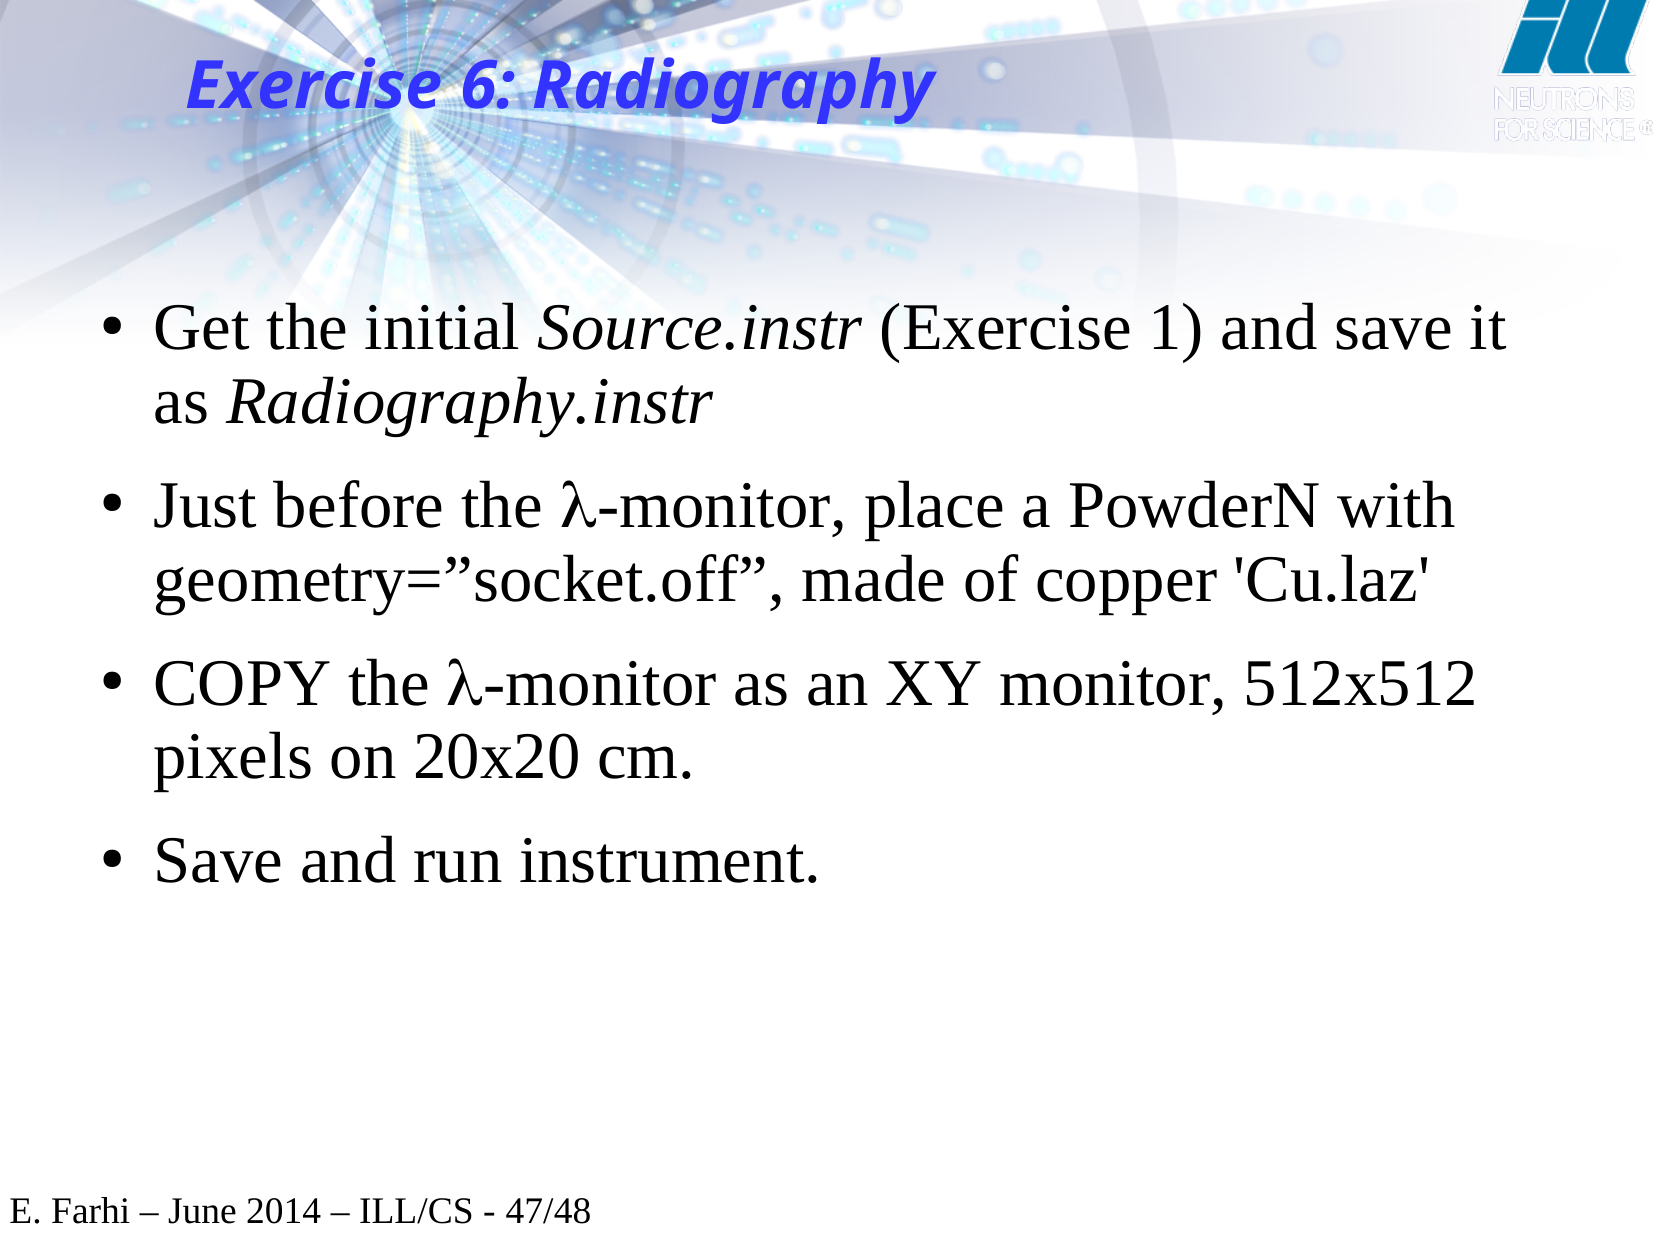

Exercise 6: Radiography
#
Get the initial Source.instr (Exercise 1) and save it as Radiography.instr
Just before the l-monitor, place a PowderN with geometry=”socket.off”, made of copper 'Cu.laz'
COPY the l-monitor as an XY monitor, 512x512 pixels on 20x20 cm.
Save and run instrument.